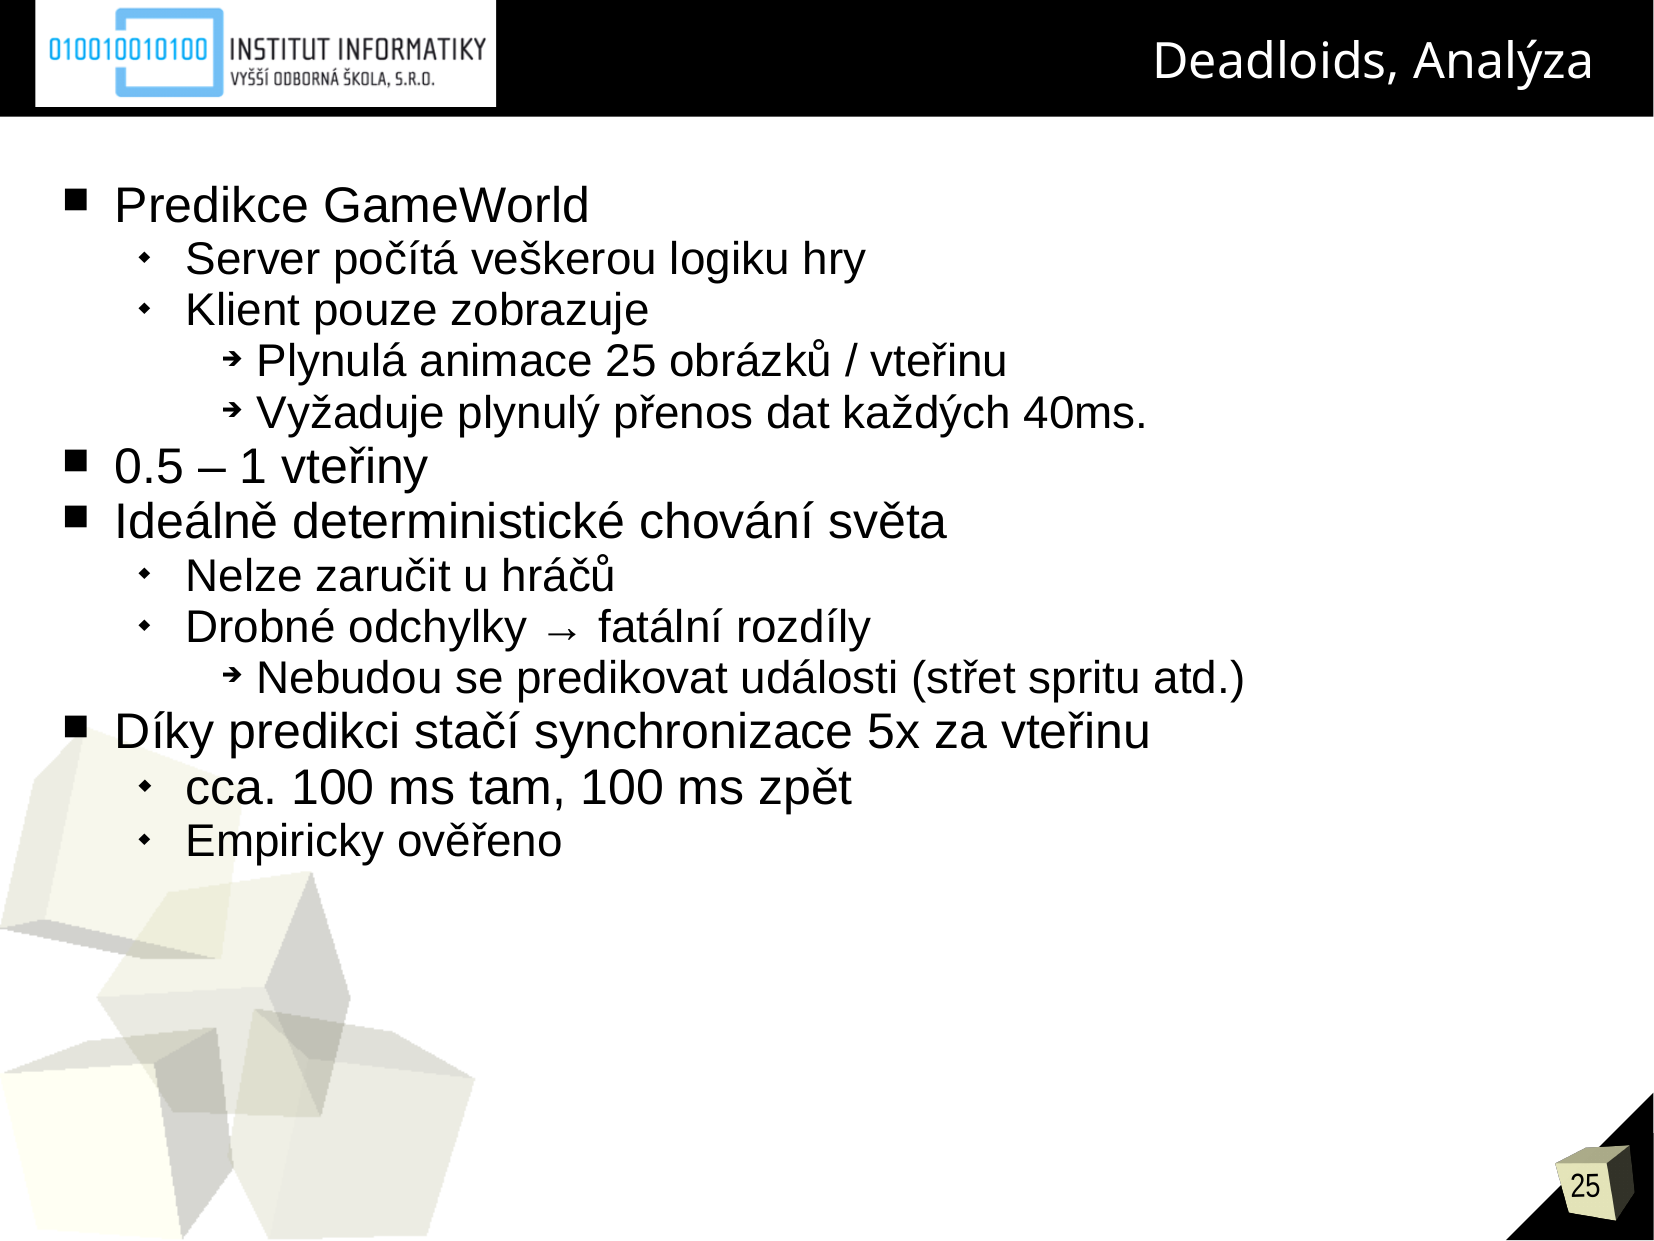

# Deadloids, Analýza
Predikce GameWorld
Server počítá veškerou logiku hry
Klient pouze zobrazuje
Plynulá animace 25 obrázků / vteřinu
Vyžaduje plynulý přenos dat každých 40ms.
0.5 – 1 vteřiny
Ideálně deterministické chování světa
Nelze zaručit u hráčů
Drobné odchylky → fatální rozdíly
Nebudou se predikovat události (střet spritu atd.)
Díky predikci stačí synchronizace 5x za vteřinu
cca. 100 ms tam, 100 ms zpět
Empiricky ověřeno